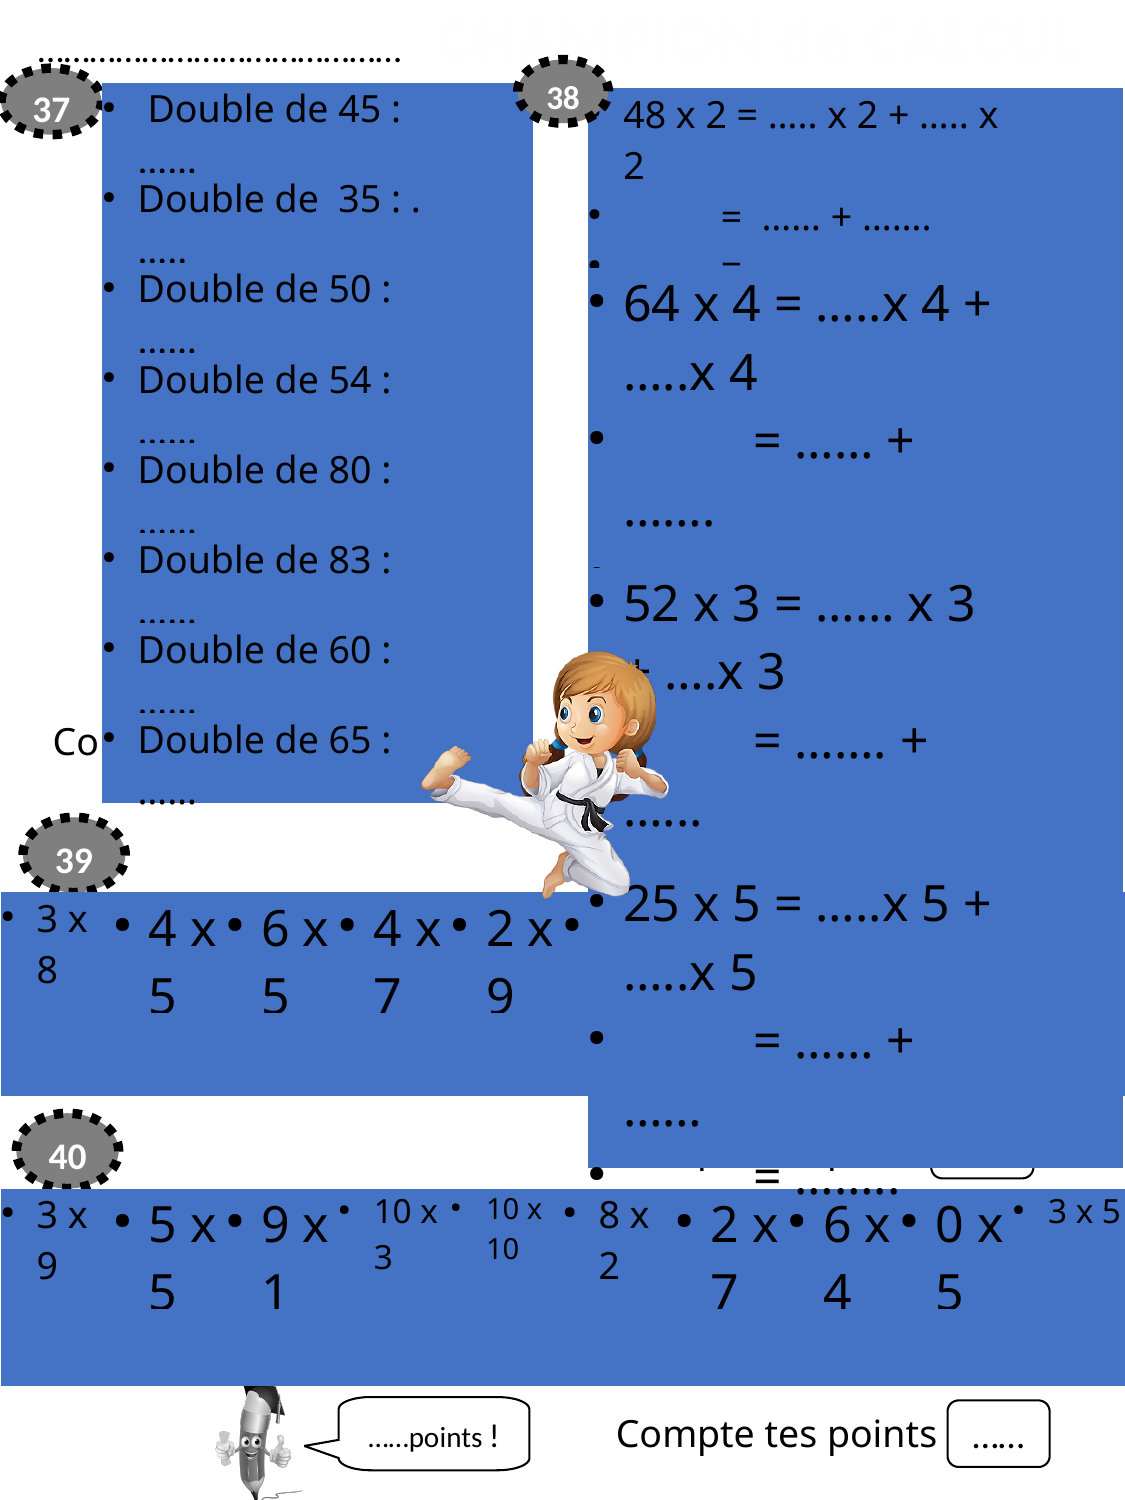

CHAMPION de CALCUL
……………………………………
38
37
| Double de 45 : …… | |
| --- | --- |
| Double de 35 : .….. | |
| Double de 50 : …… | |
| Double de 54 : …… | |
| Double de 80 : …… | |
| Double de 83 : …… | |
| Double de 60 : …… | |
| Double de 65 : …… | |
| 48 x 2 = ….. x 2 + ….. x 2 = …… + ……. = …….. | |
| --- | --- |
| 64 x 4 = …..x 4 + …..x 4 = …… + ……. = ……... | |
| 52 x 3 = …… x 3 + ….x 3 = ……. + …... = …….. | |
| 25 x 5 = …..x 5 + …..x 5 = …… + …… = …….. | |
Compte tes points :
…..
Compte tes points :
…..
39
| 3 x 8 | 4 x 5 | 6 x 5 | 4 x 7 | 2 x 9 | 4 x 5 | 8 x 4 | 5 x 10 | 5 x 3 | 3 x 6 |
| --- | --- | --- | --- | --- | --- | --- | --- | --- | --- |
| | | | | | | | | | |
| | | | | | | | | | |
| --- | --- | --- | --- | --- | --- | --- | --- | --- | --- |
…..
40
Compte tes points :
| 3 x 9 | 5 x 5 | 9 x 1 | 10 x 3 | 10 x 10 | 8 x 2 | 2 x 7 | 6 x 4 | 0 x 5 | 3 x 5 |
| --- | --- | --- | --- | --- | --- | --- | --- | --- | --- |
| | | | | | | | | | |
| | | | | | | | | | |
| --- | --- | --- | --- | --- | --- | --- | --- | --- | --- |
……points !
……
Compte tes points :